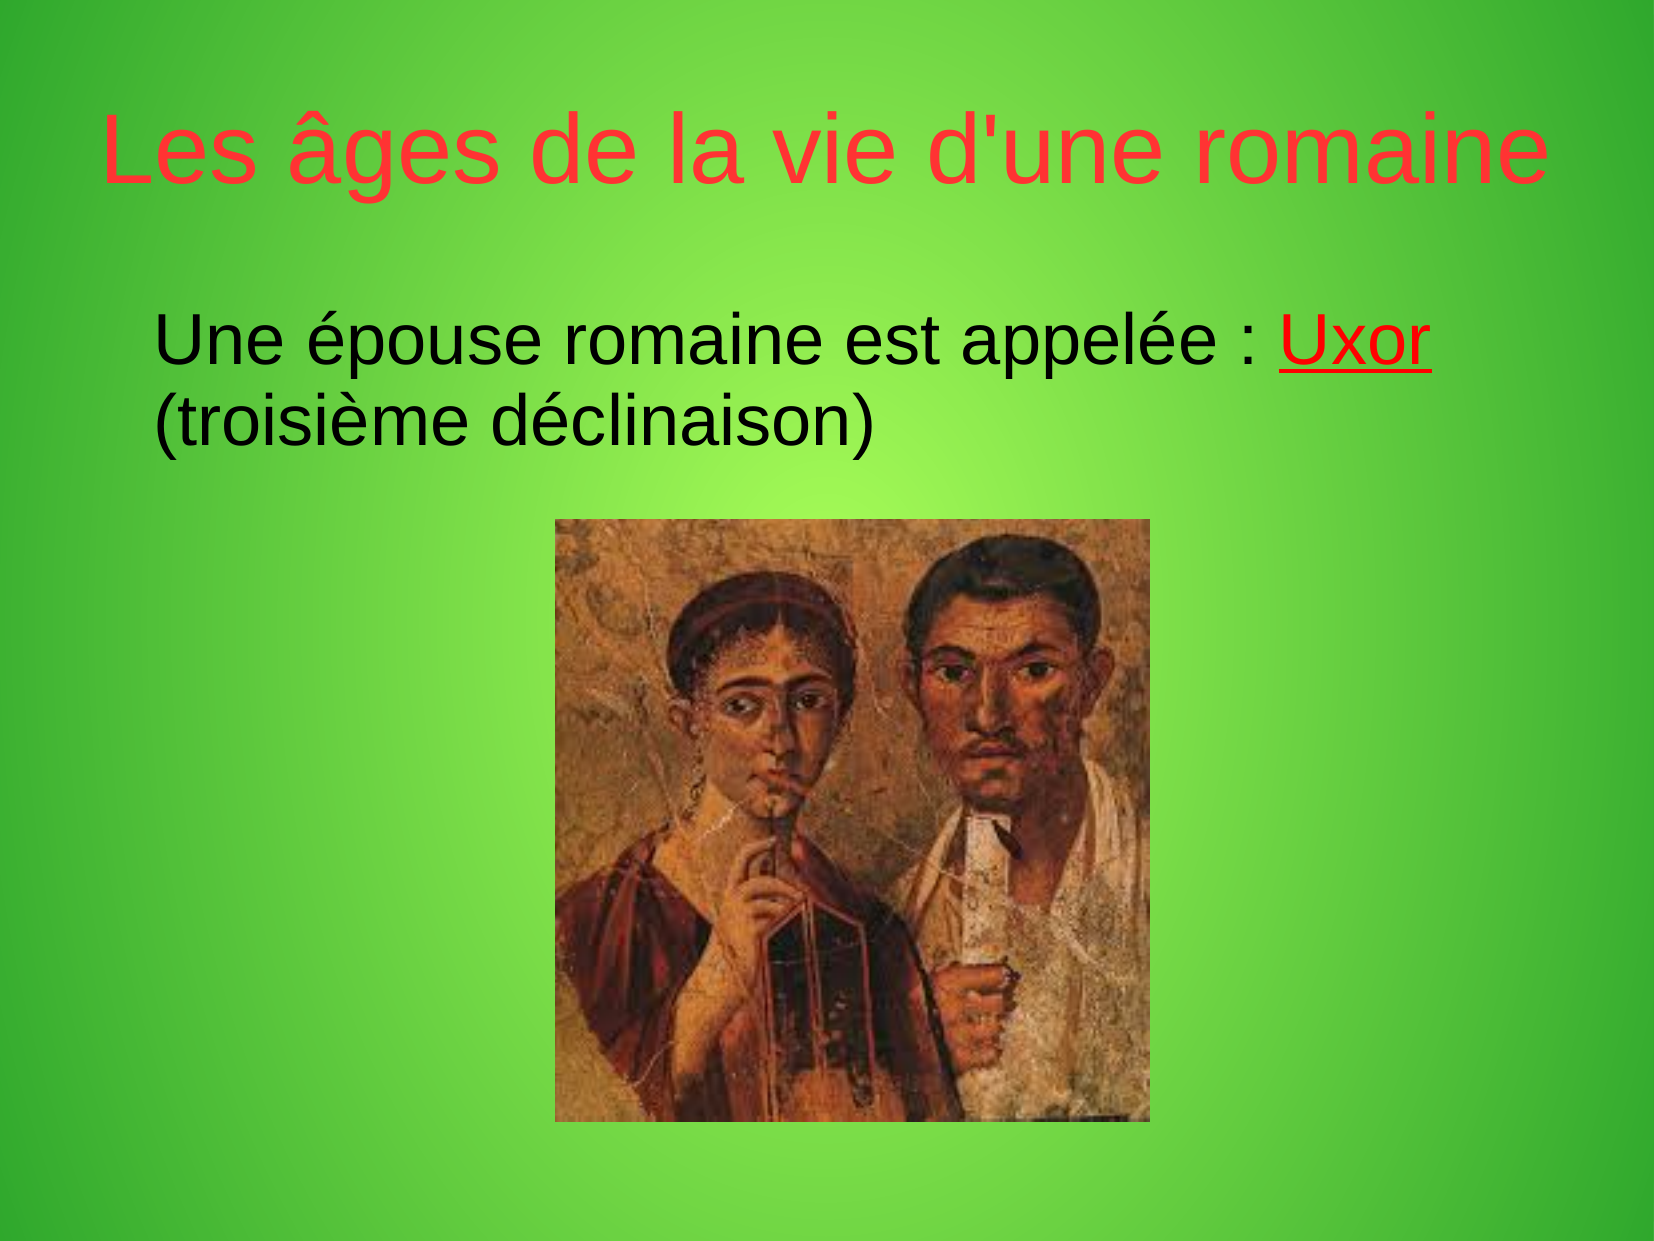

# Les âges de la vie d'une romaine
Une épouse romaine est appelée : Uxor (troisième déclinaison)